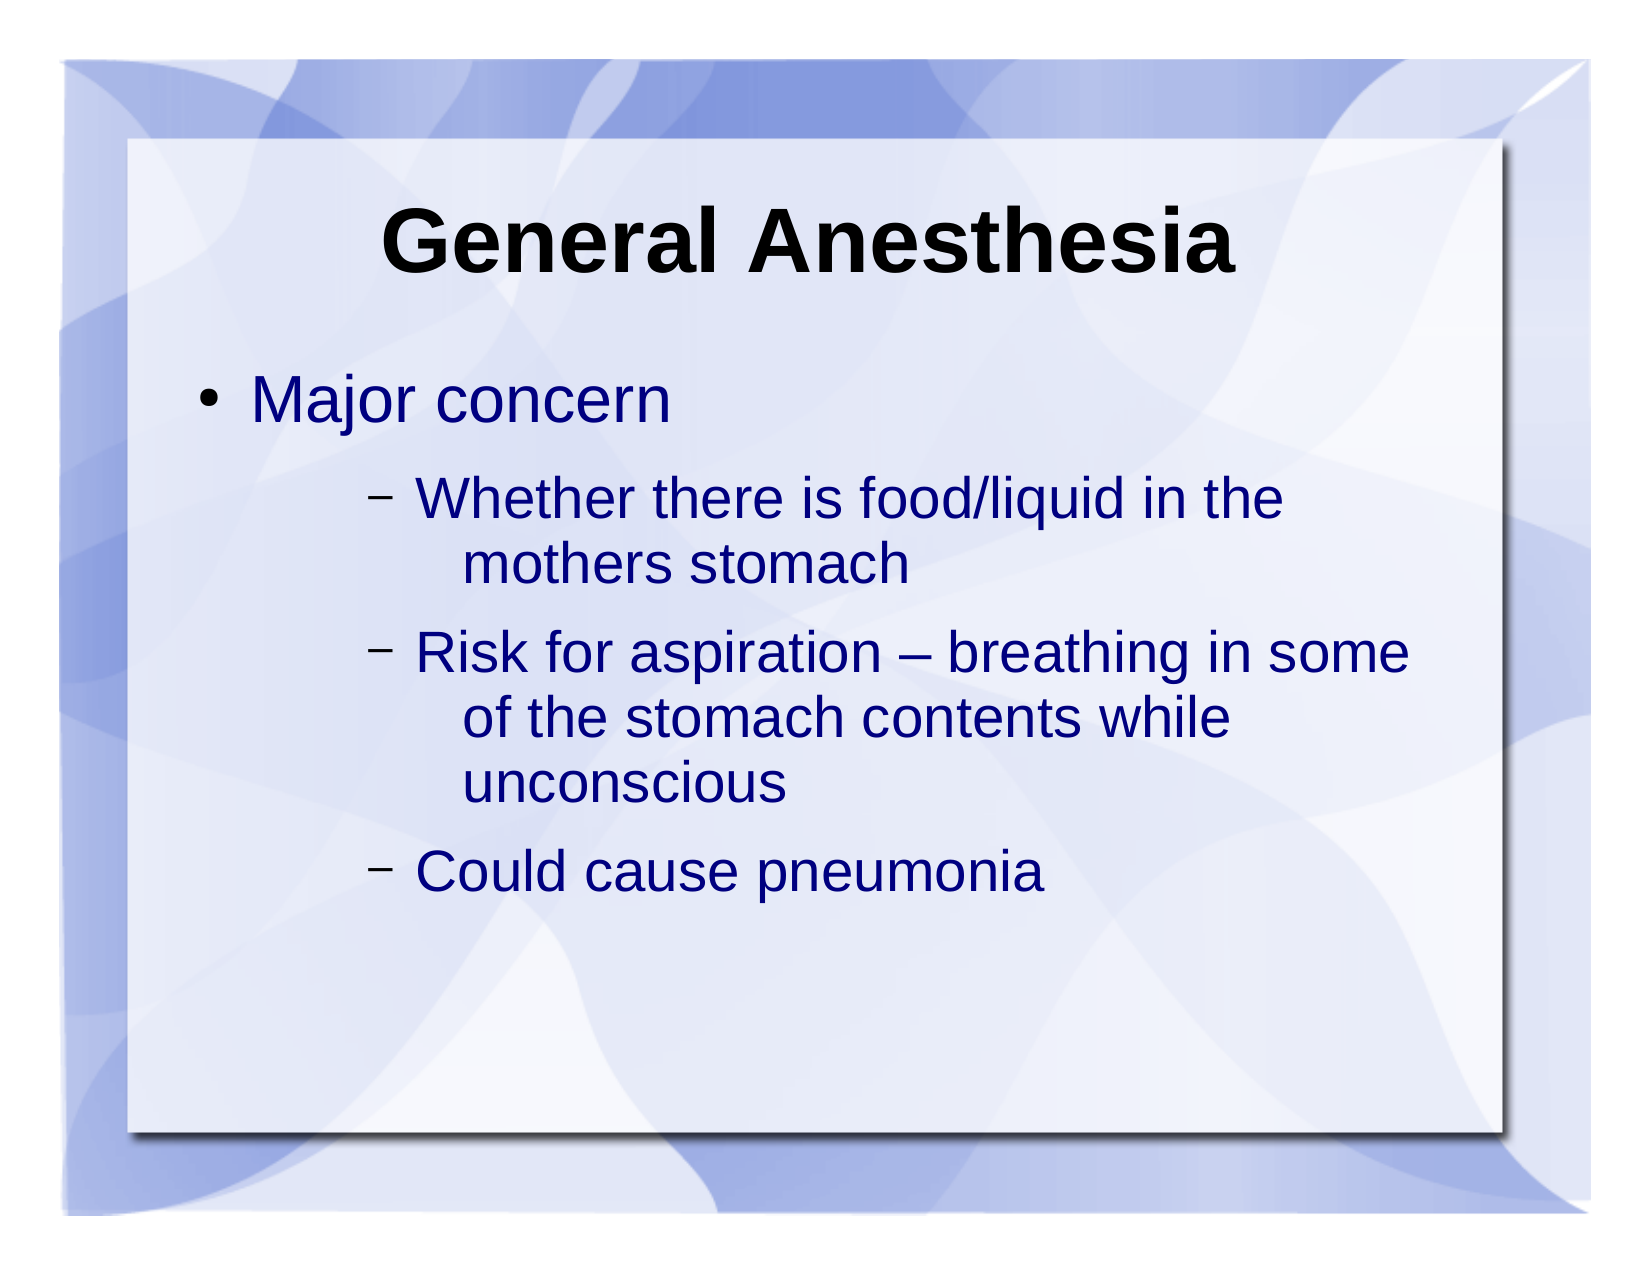

# General Anesthesia
Major concern
Whether there is food/liquid in the mothers stomach
Risk for aspiration – breathing in some of the stomach contents while unconscious
Could cause pneumonia